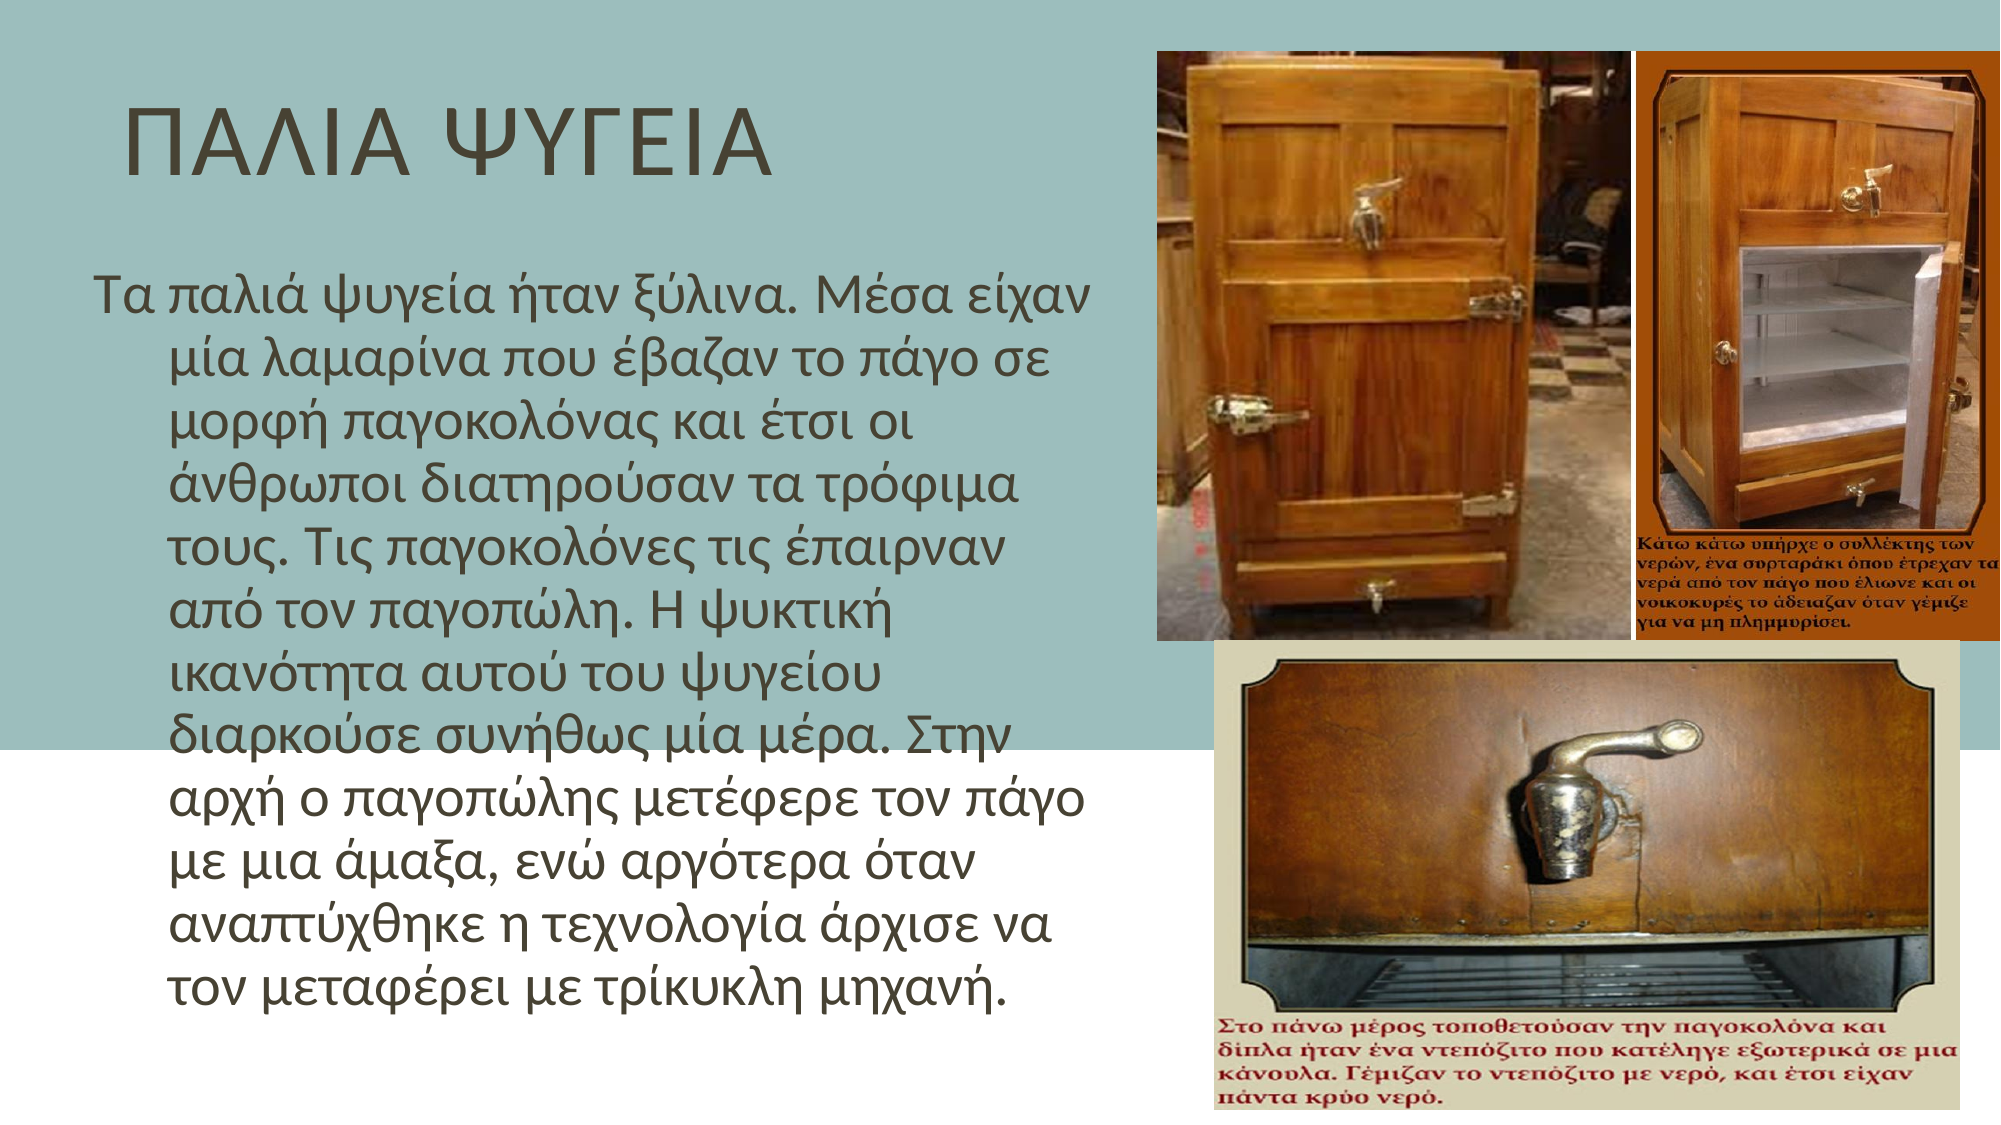

# Παλια ψυγεια
Τα παλιά ψυγεία ήταν ξύλινα. Μέσα είχαν μία λαμαρίνα που έβαζαν το πάγο σε μορφή παγοκολόνας και έτσι οι άνθρωποι διατηρούσαν τα τρόφιμα τους. Τις παγοκολόνες τις έπαιρναν από τον παγοπώλη. Η ψυκτική ικανότητα αυτού του ψυγείου διαρκούσε συνήθως μία μέρα. Στην αρχή ο παγοπώλης μετέφερε τον πάγο με μια άμαξα, ενώ αργότερα όταν αναπτύχθηκε η τεχνολογία άρχισε να τον μεταφέρει με τρίκυκλη μηχανή.